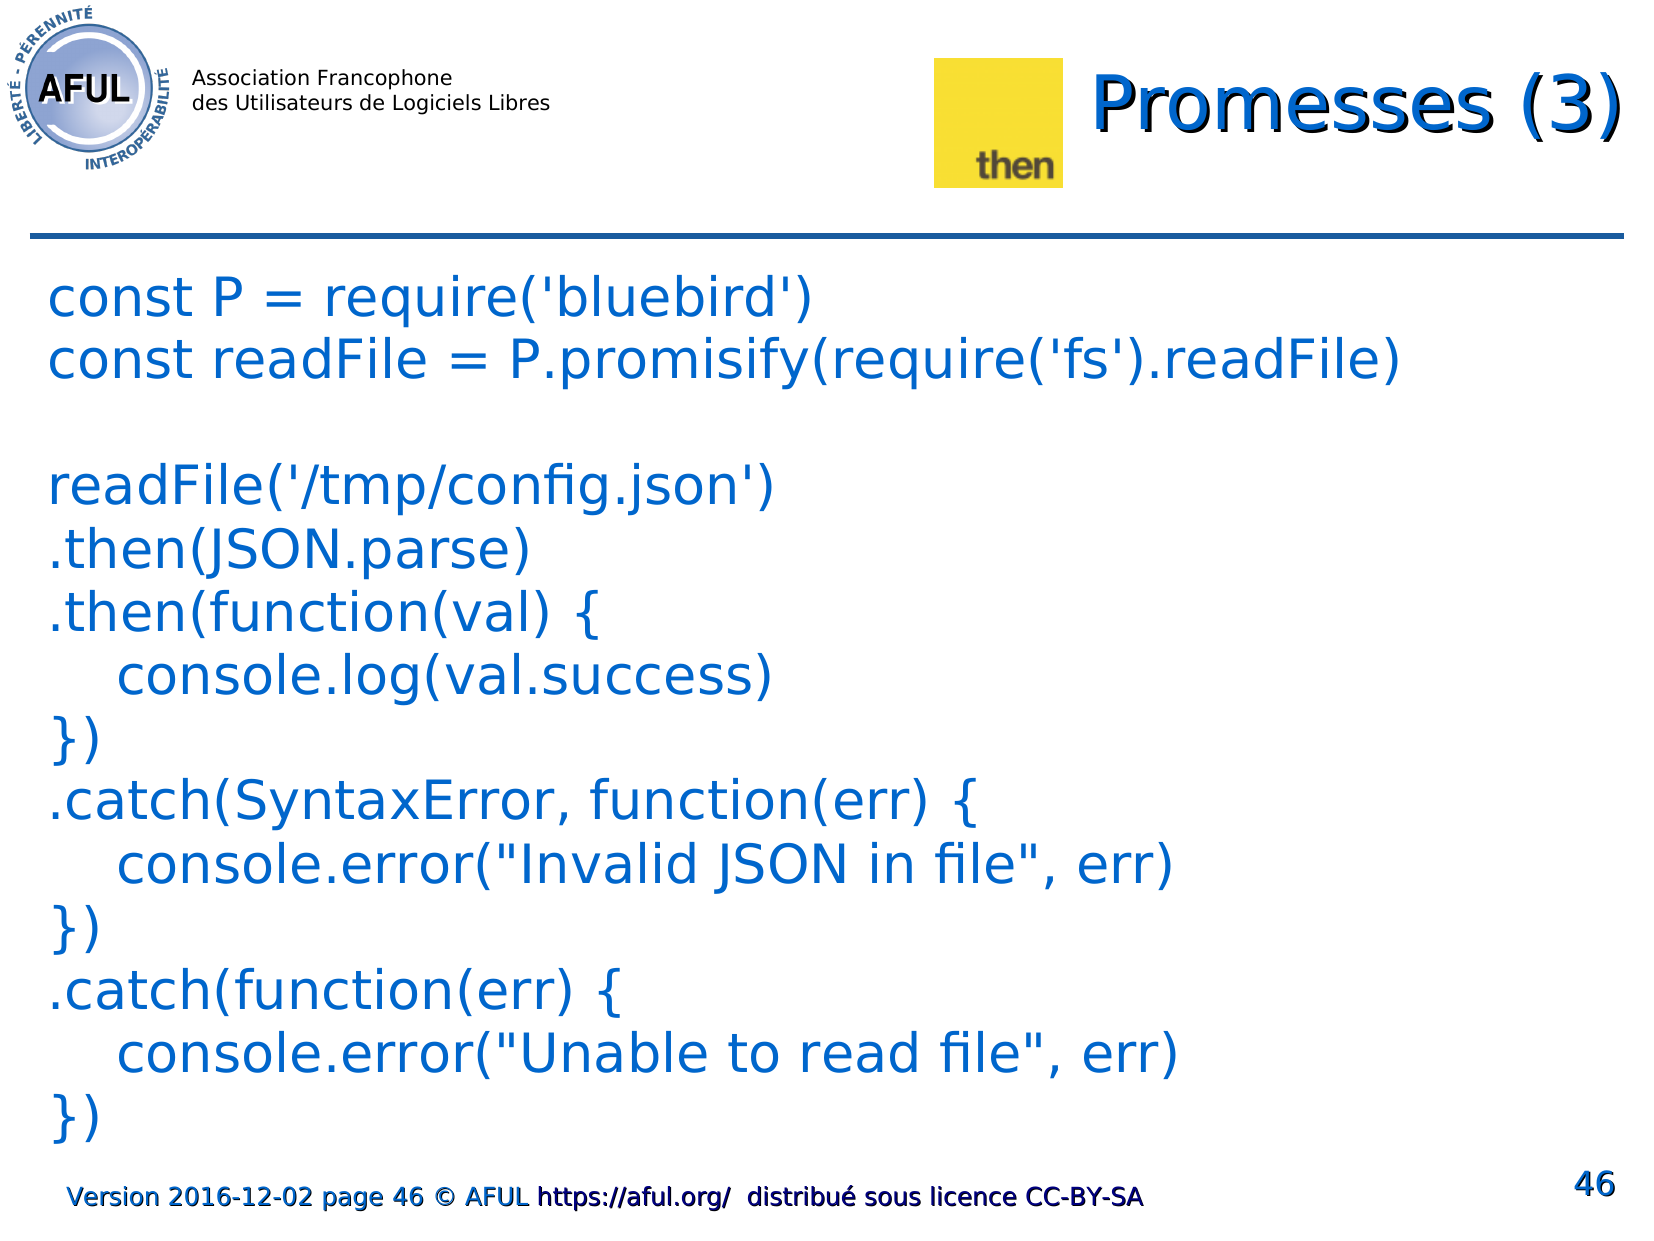

# Promesses (3)
const P = require('bluebird')
const readFile = P.promisify(require('fs').readFile)
readFile('/tmp/config.json')
.then(JSON.parse)
.then(function(val) {
 console.log(val.success)
})
.catch(SyntaxError, function(err) {
 console.error("Invalid JSON in file", err)
})
.catch(function(err) {
 console.error("Unable to read file", err)
})